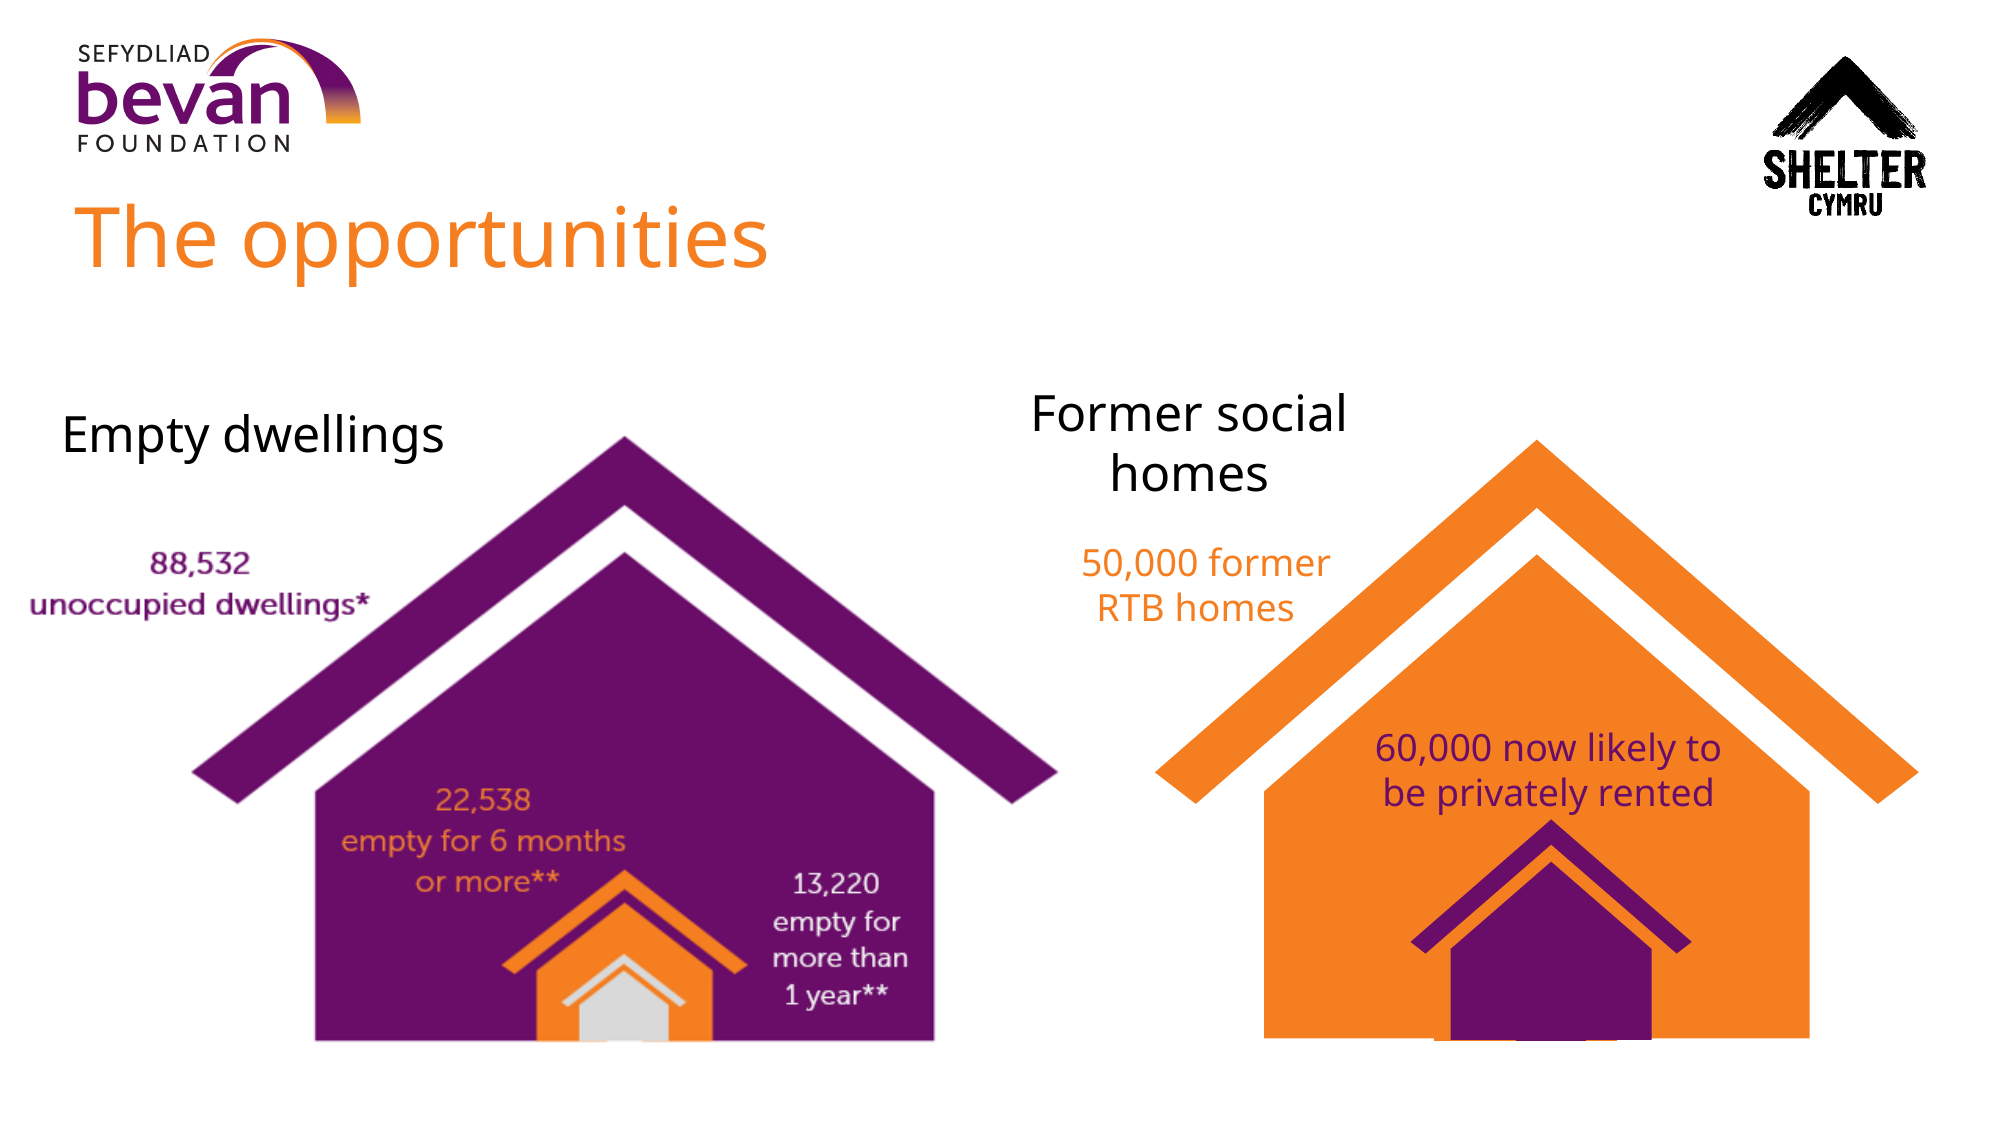

# The opportunities
Former social homes
Empty dwellings
150,000 former RTB homes
60,000 now likely to be privately rented